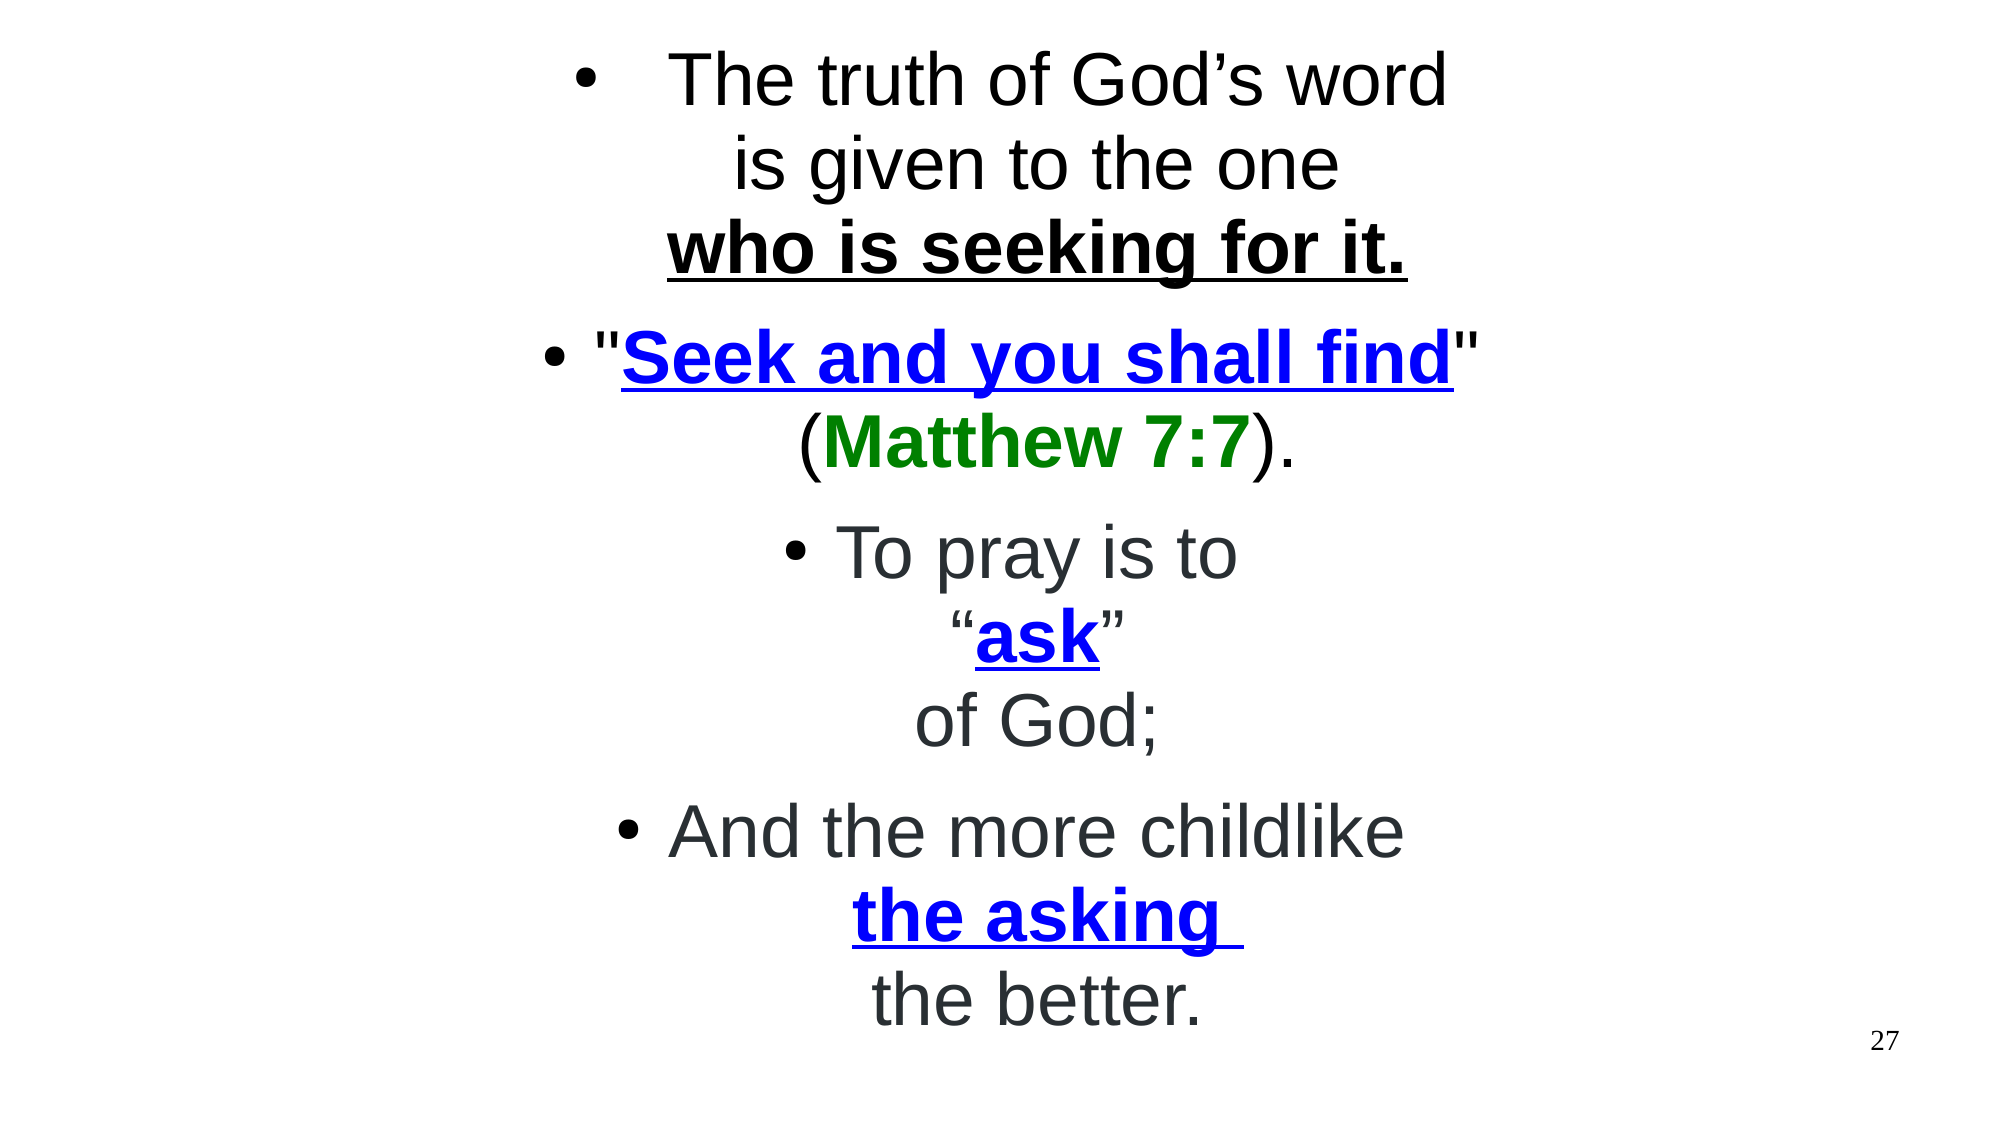

# The truth of God’s word is given to the one who is seeking for it.
"Seek and you shall find"
(Matthew 7:7).
To pray is to
“ask”
of God;
And the more childlike
the asking
the better.
27